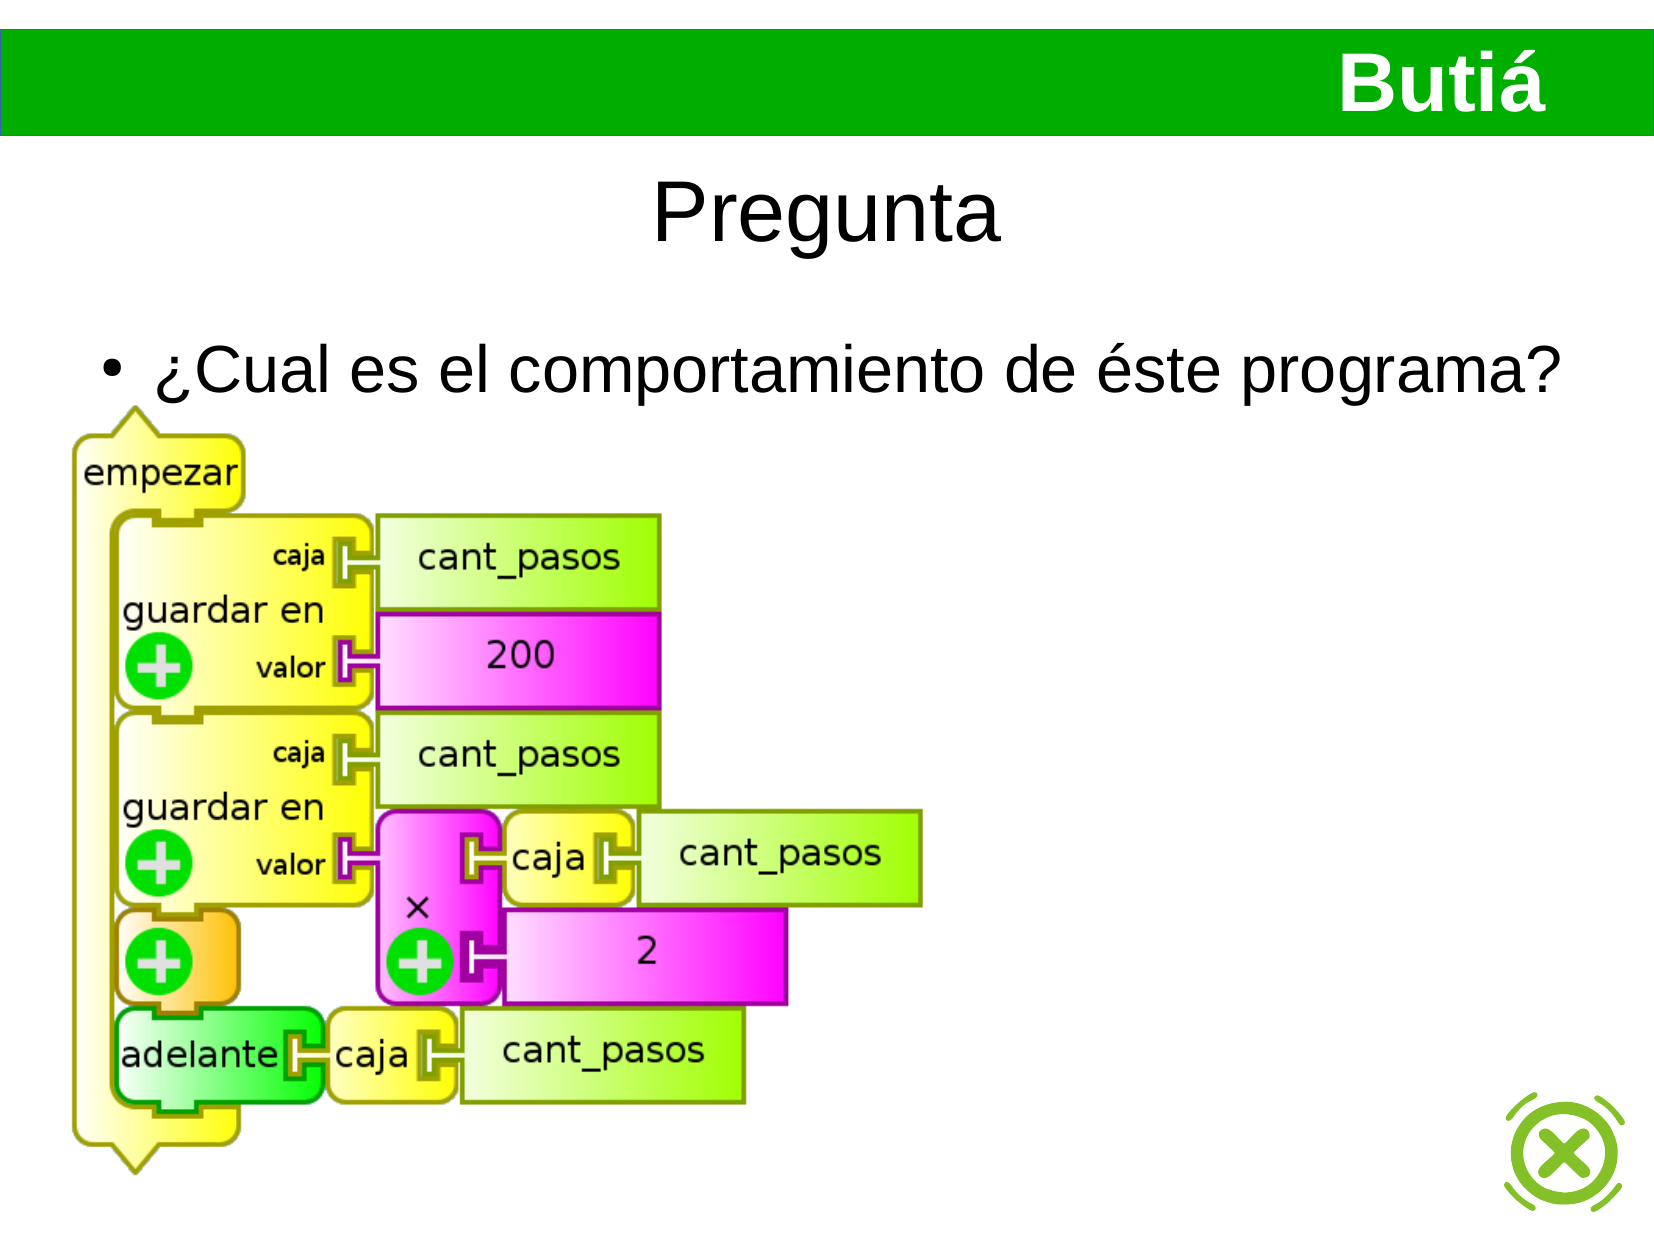

# Pregunta
¿Cual es el comportamiento de éste programa?